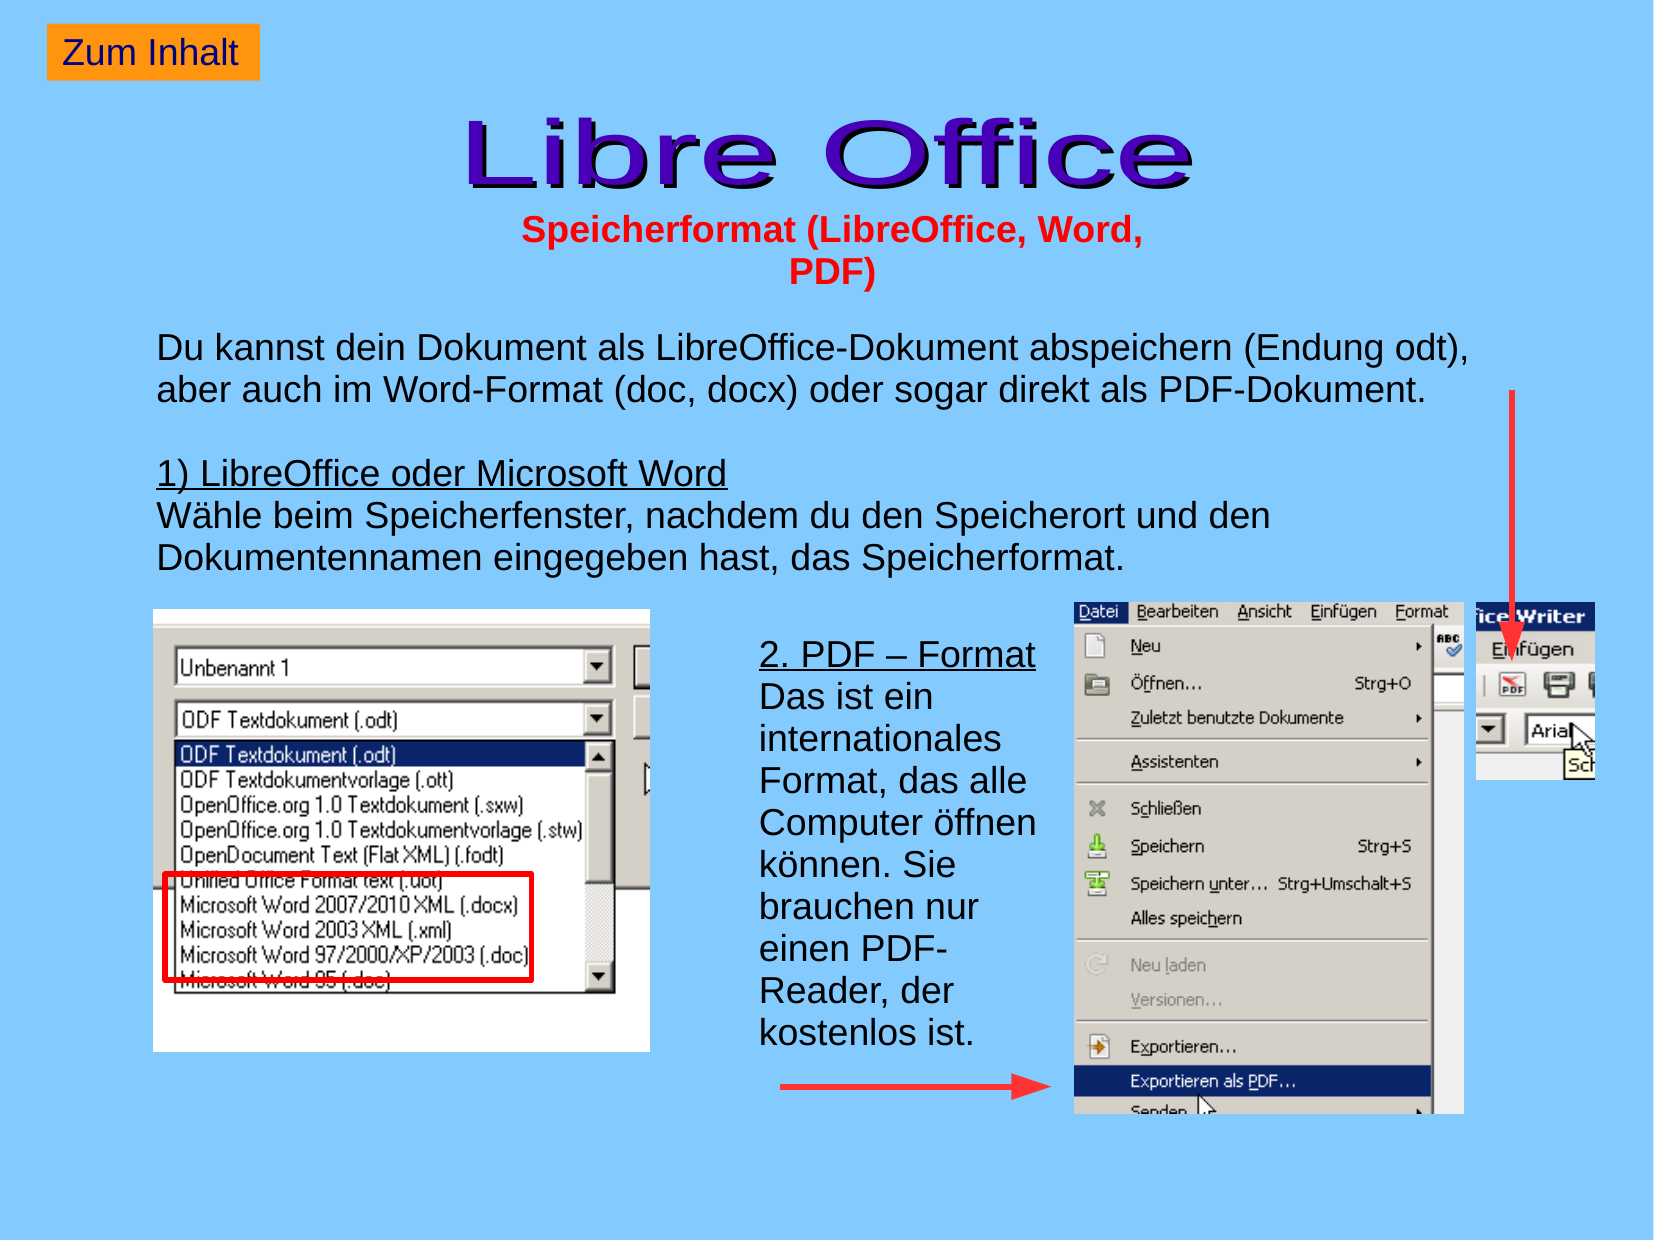

Zum Inhalt
# Libre Office
Speicherformat (LibreOffice, Word, PDF)
Du kannst dein Dokument als LibreOffice-Dokument abspeichern (Endung odt), aber auch im Word-Format (doc, docx) oder sogar direkt als PDF-Dokument.
1) LibreOffice oder Microsoft Word
Wähle beim Speicherfenster, nachdem du den Speicherort und den Dokumentennamen eingegeben hast, das Speicherformat.
2. PDF – Format
Das ist ein internationales Format, das alle Computer öffnen können. Sie brauchen nur einen PDF-Reader, der kostenlos ist.